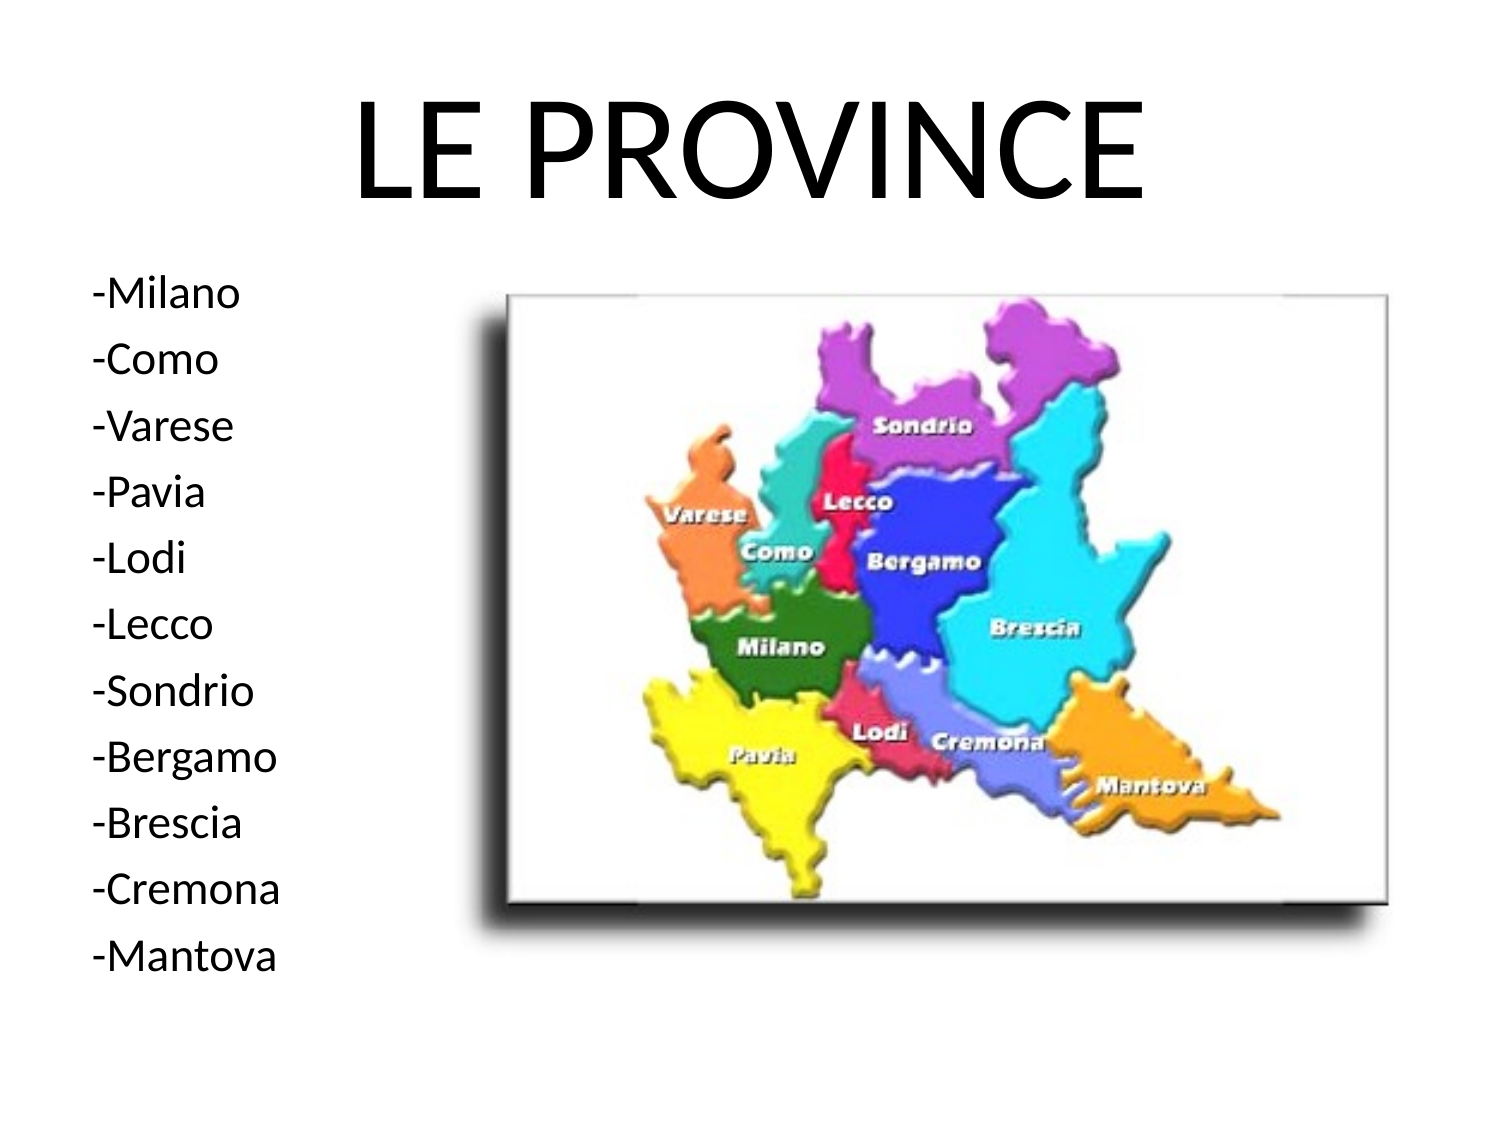

# LE PROVINCE
-Milano
-Como
-Varese
-Pavia
-Lodi
-Lecco
-Sondrio
-Bergamo
-Brescia
-Cremona
-Mantova